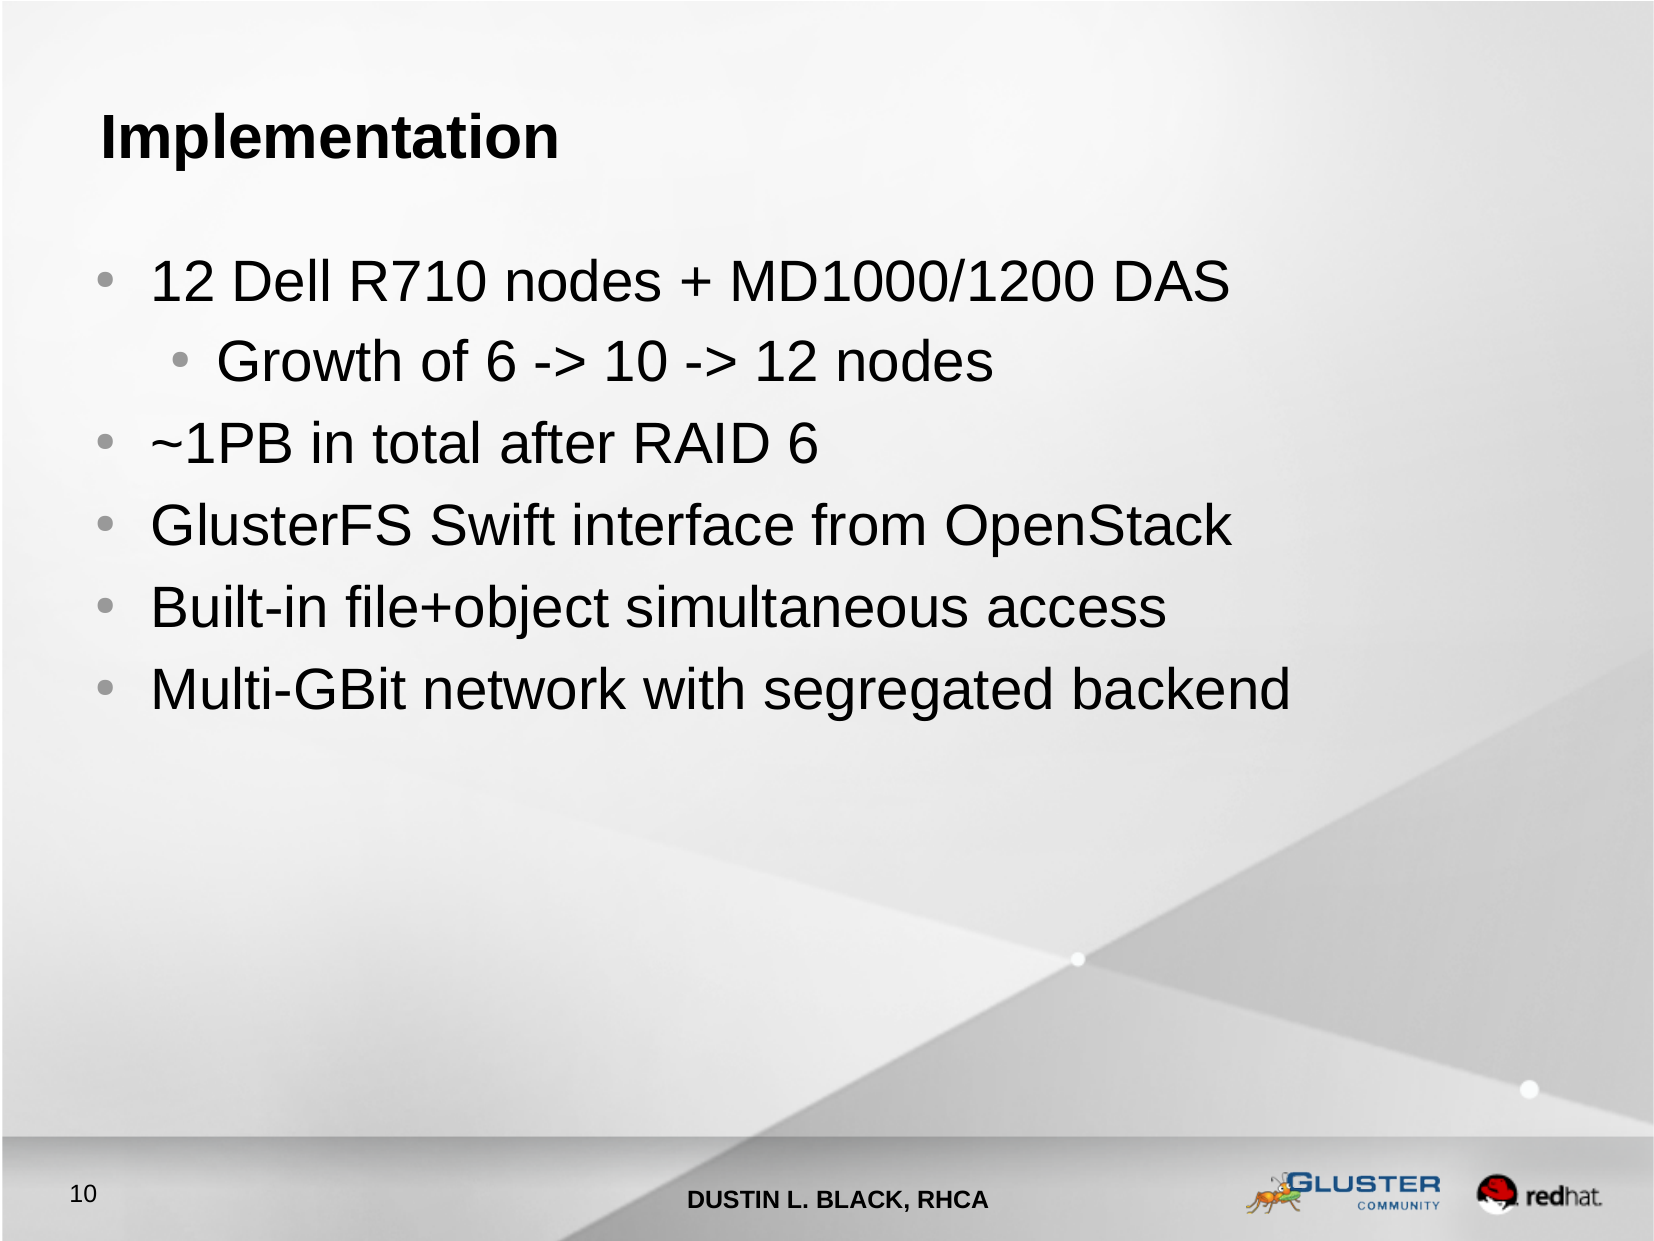

# Implementation
12 Dell R710 nodes + MD1000/1200 DAS
Growth of 6 -> 10 -> 12 nodes
~1PB in total after RAID 6
GlusterFS Swift interface from OpenStack
Built-in file+object simultaneous access
Multi-GBit network with segregated backend